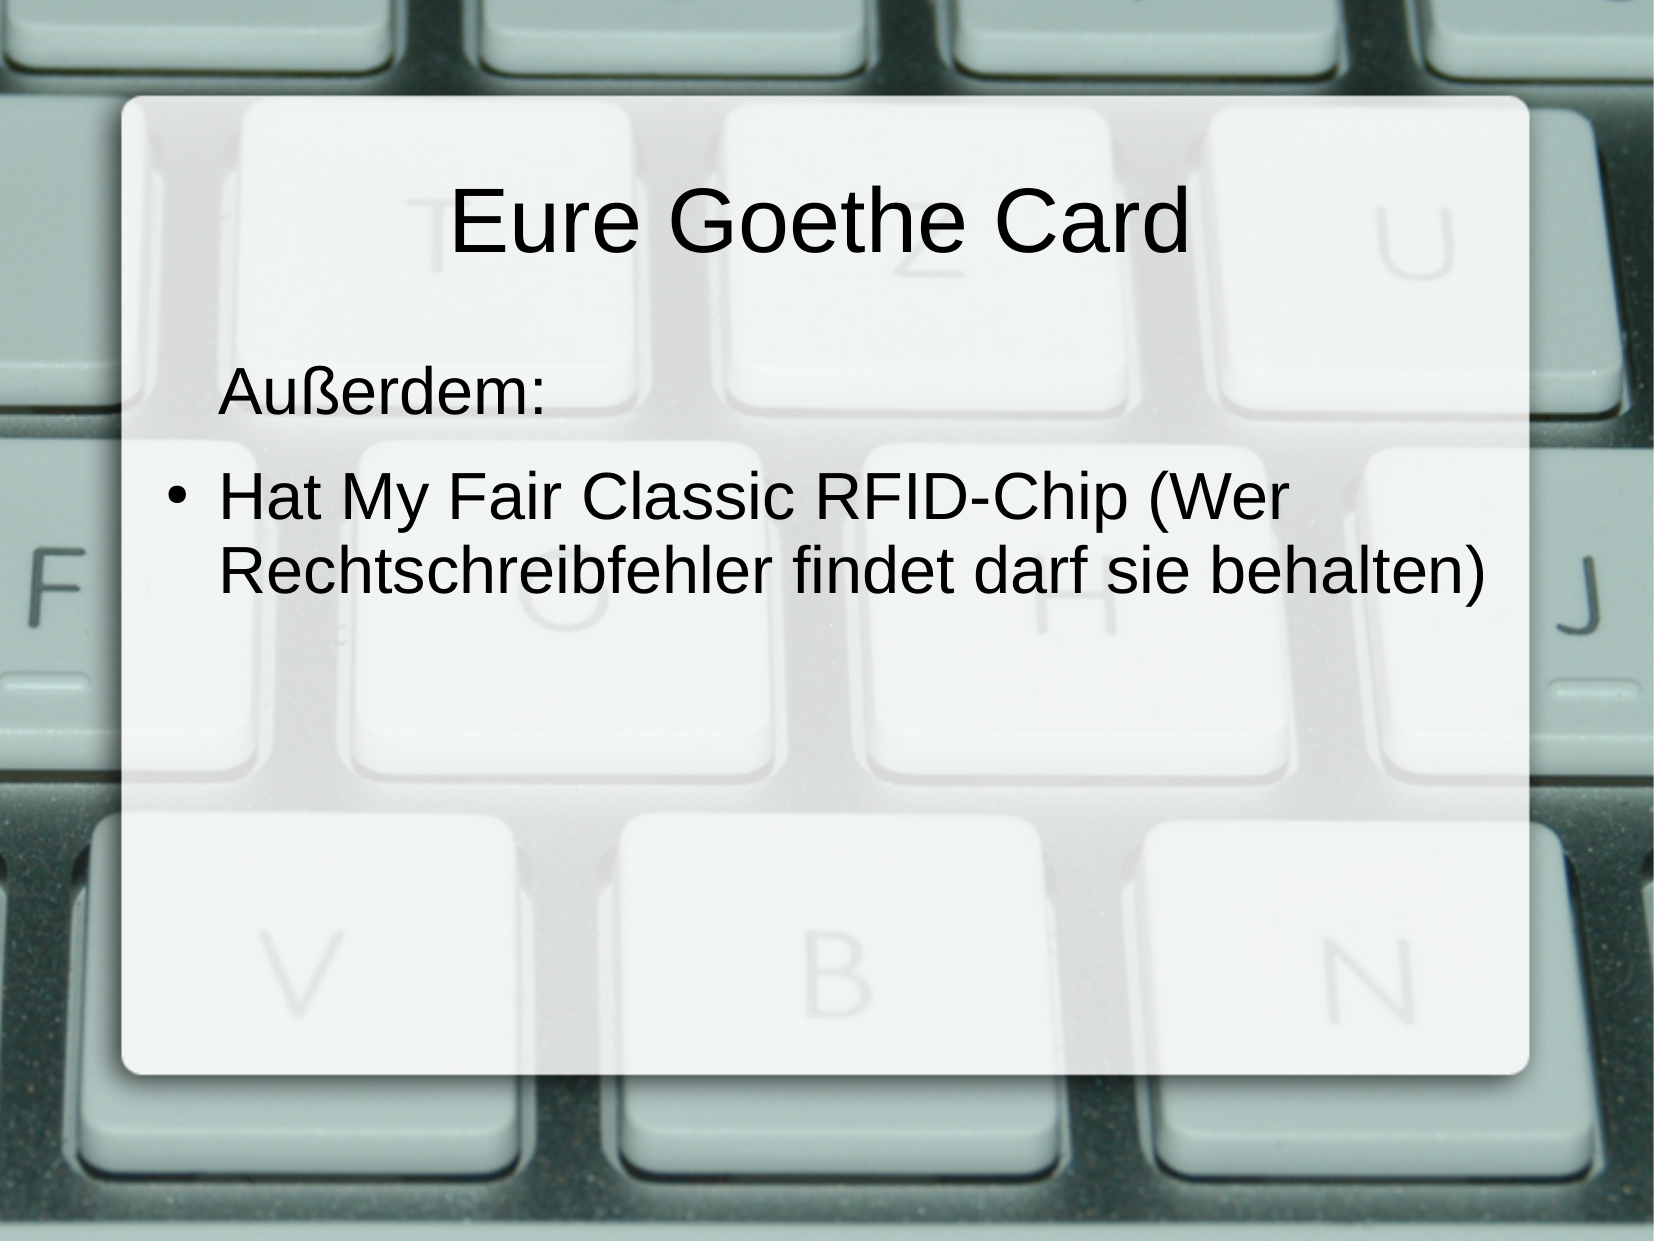

# Eure Goethe Card
Außerdem:
Hat My Fair Classic RFID-Chip (Wer Rechtschreibfehler findet darf sie behalten)